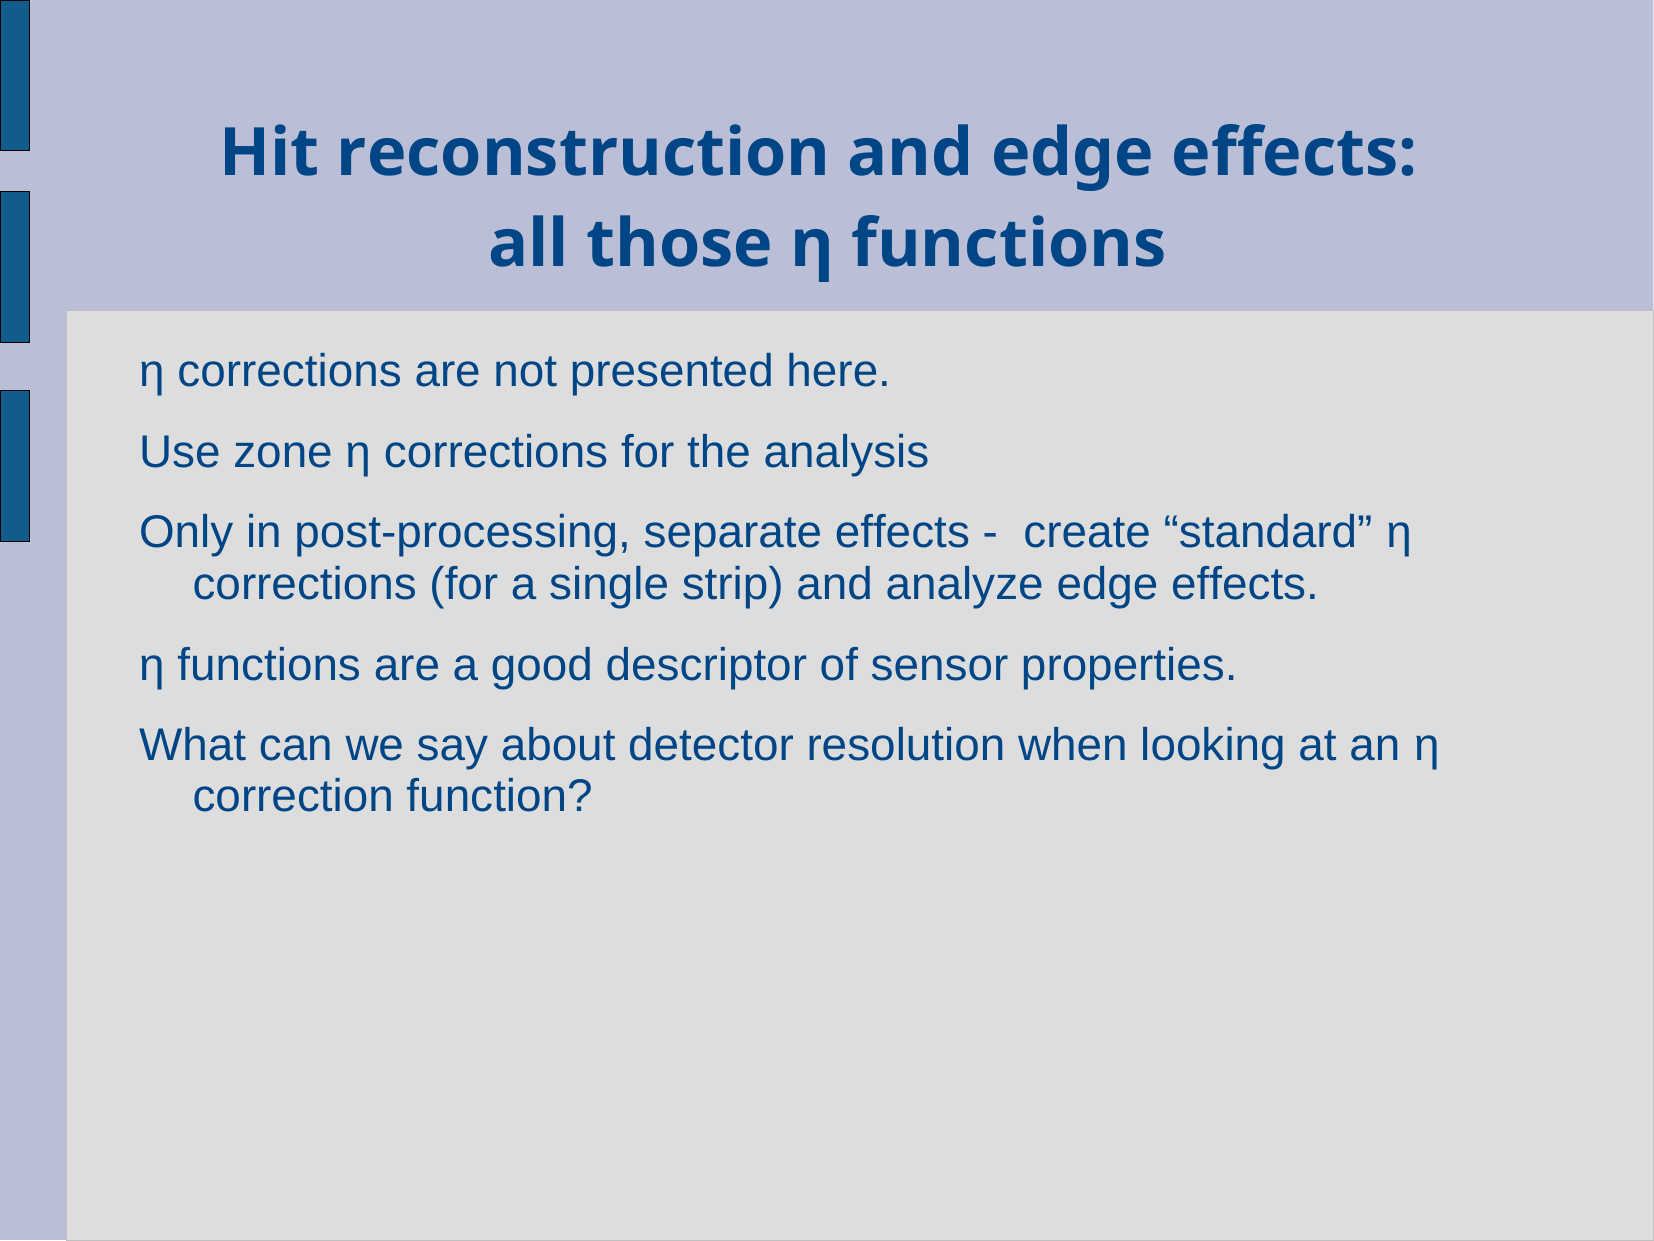

# Hit reconstruction and edge effects: all those η functions
η corrections are not presented here.
Use zone η corrections for the analysis
Only in post-processing, separate effects - create “standard” η corrections (for a single strip) and analyze edge effects.
η functions are a good descriptor of sensor properties.
What can we say about detector resolution when looking at an η correction function?